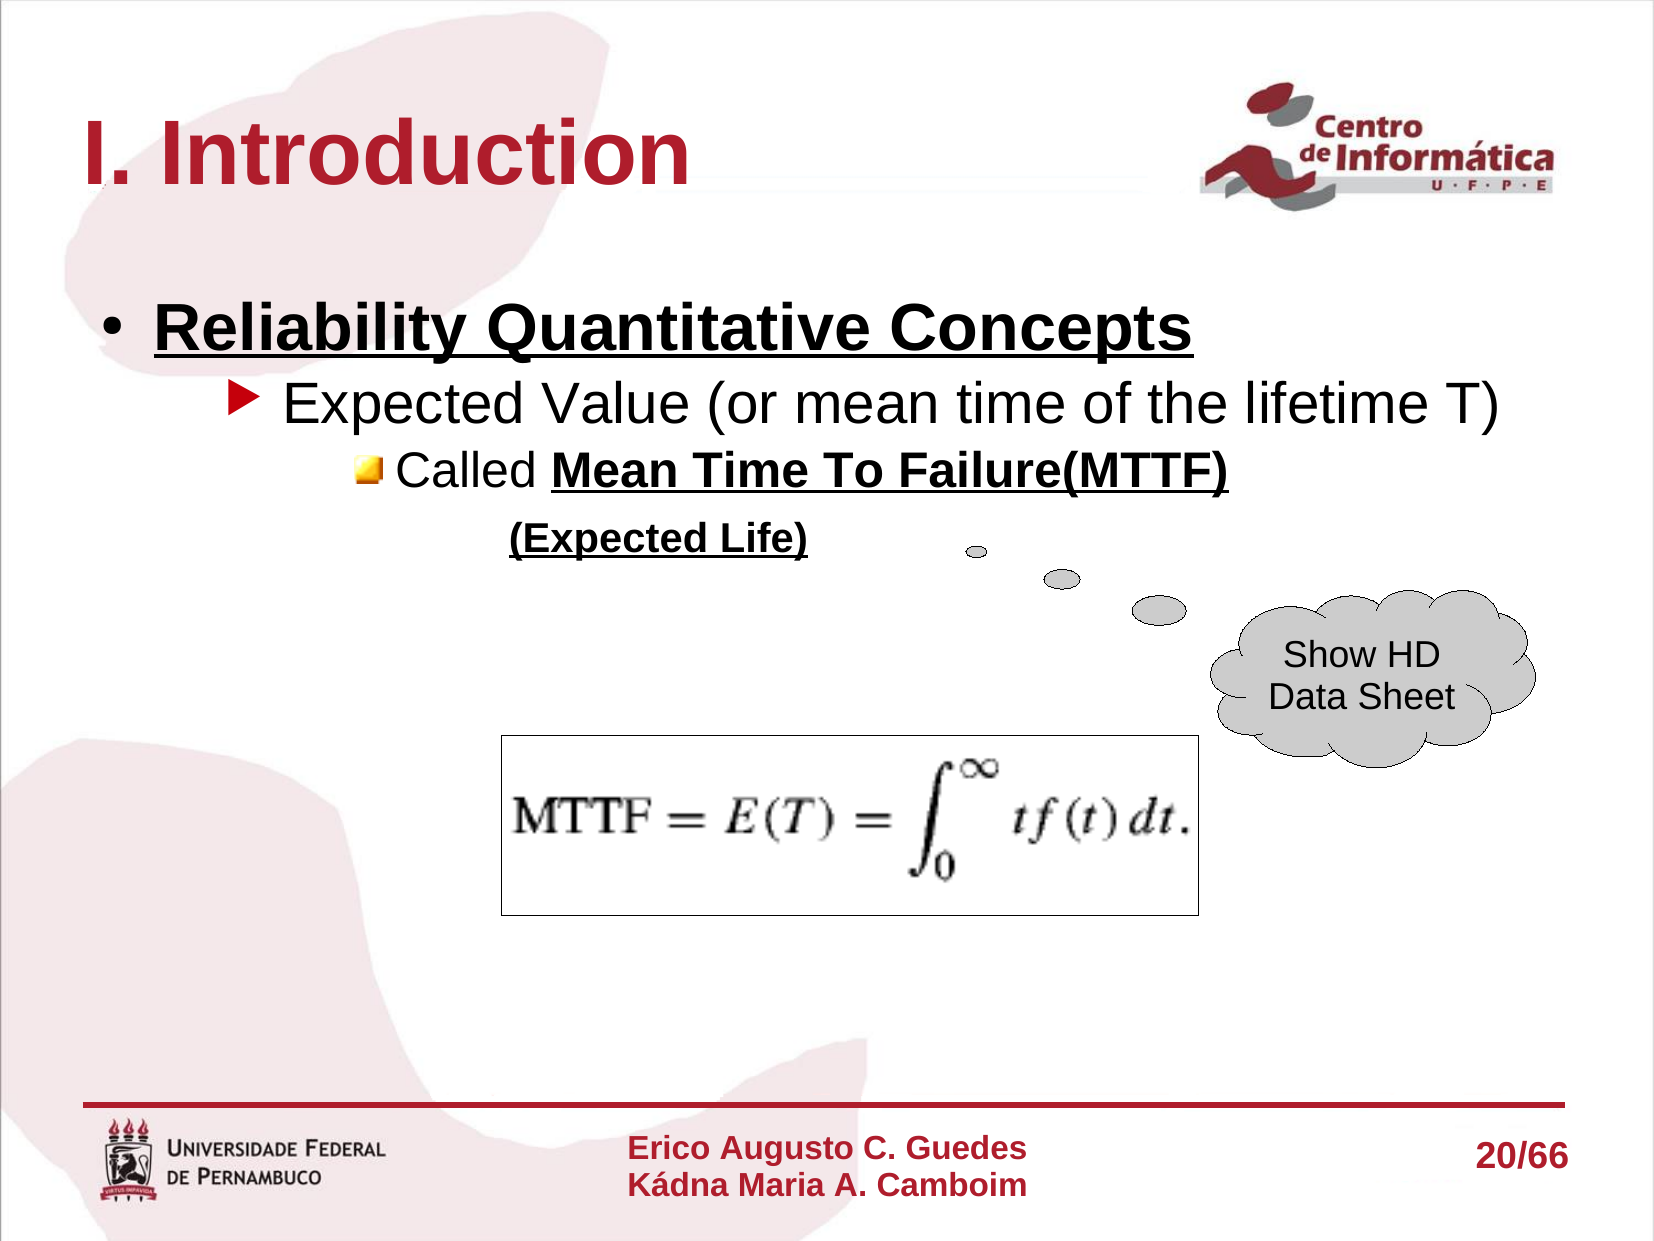

# I. Introduction
Reliability Quantitative Concepts
 Expected Value (or mean time of the lifetime T)
Called Mean Time To Failure(MTTF)
(Expected Life)
Show HD
Data Sheet